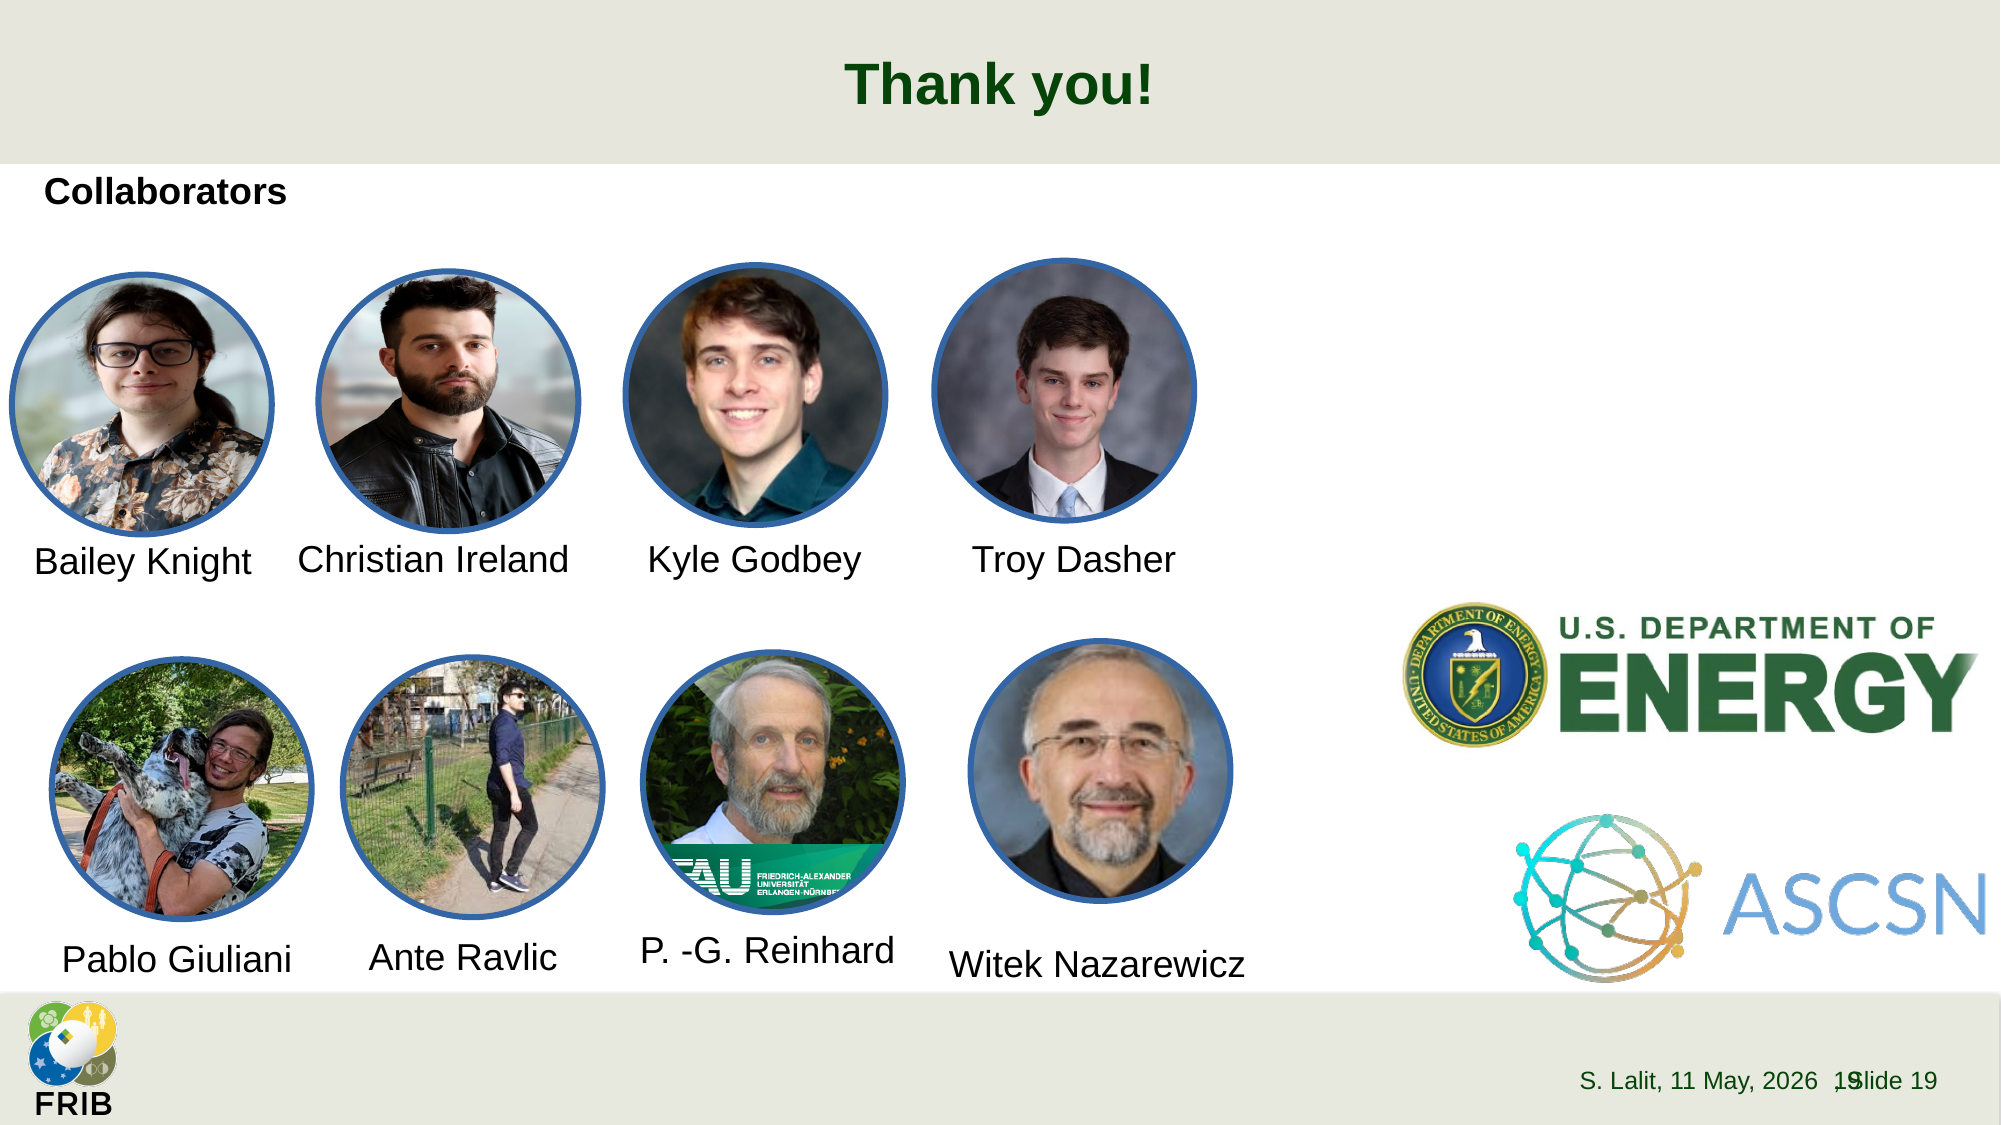

# Thank you!
Collaborators
Christian Ireland
Kyle Godbey
Troy Dasher
Bailey Knight
P. -G. Reinhard
Ante Ravlic
Pablo Giuliani
Witek Nazarewicz
S. Lalit, 11 May, 2026
, Slide
19